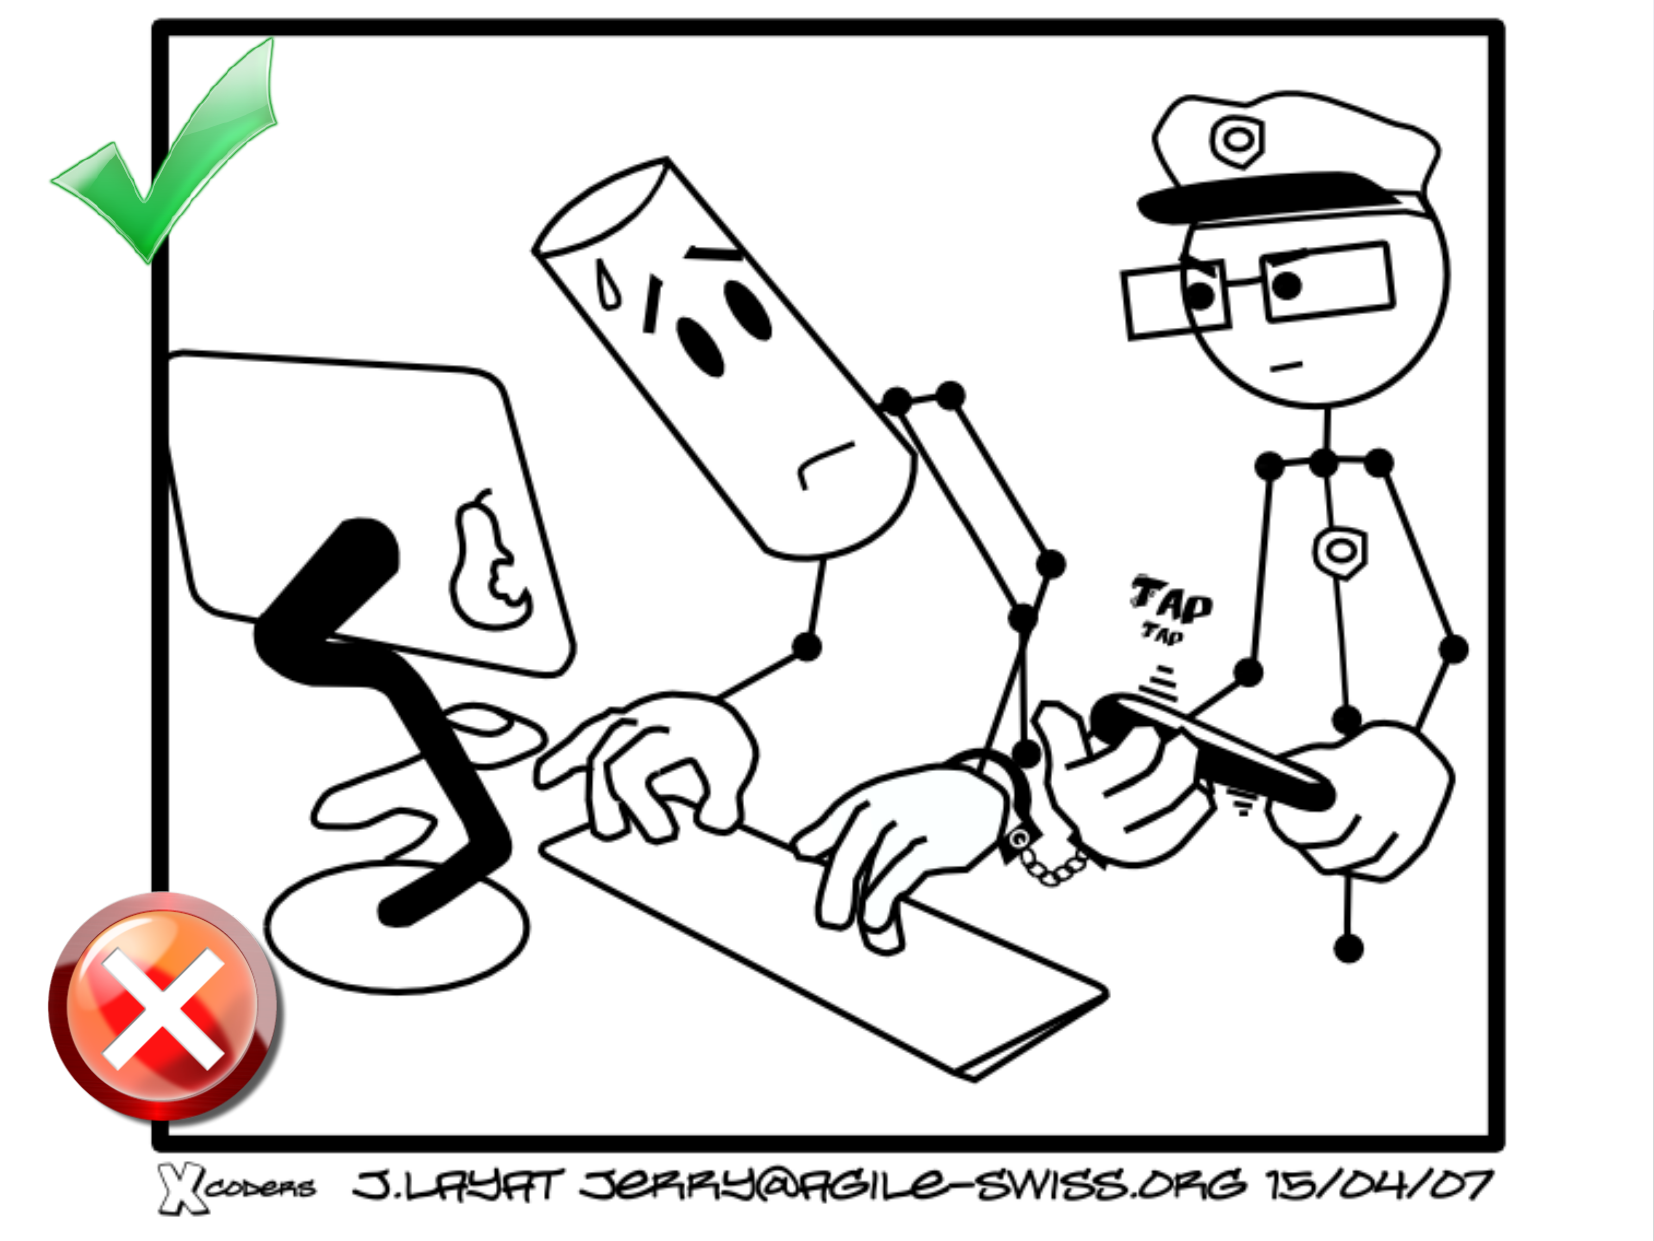

# « Chef ! Oui Chef ! »